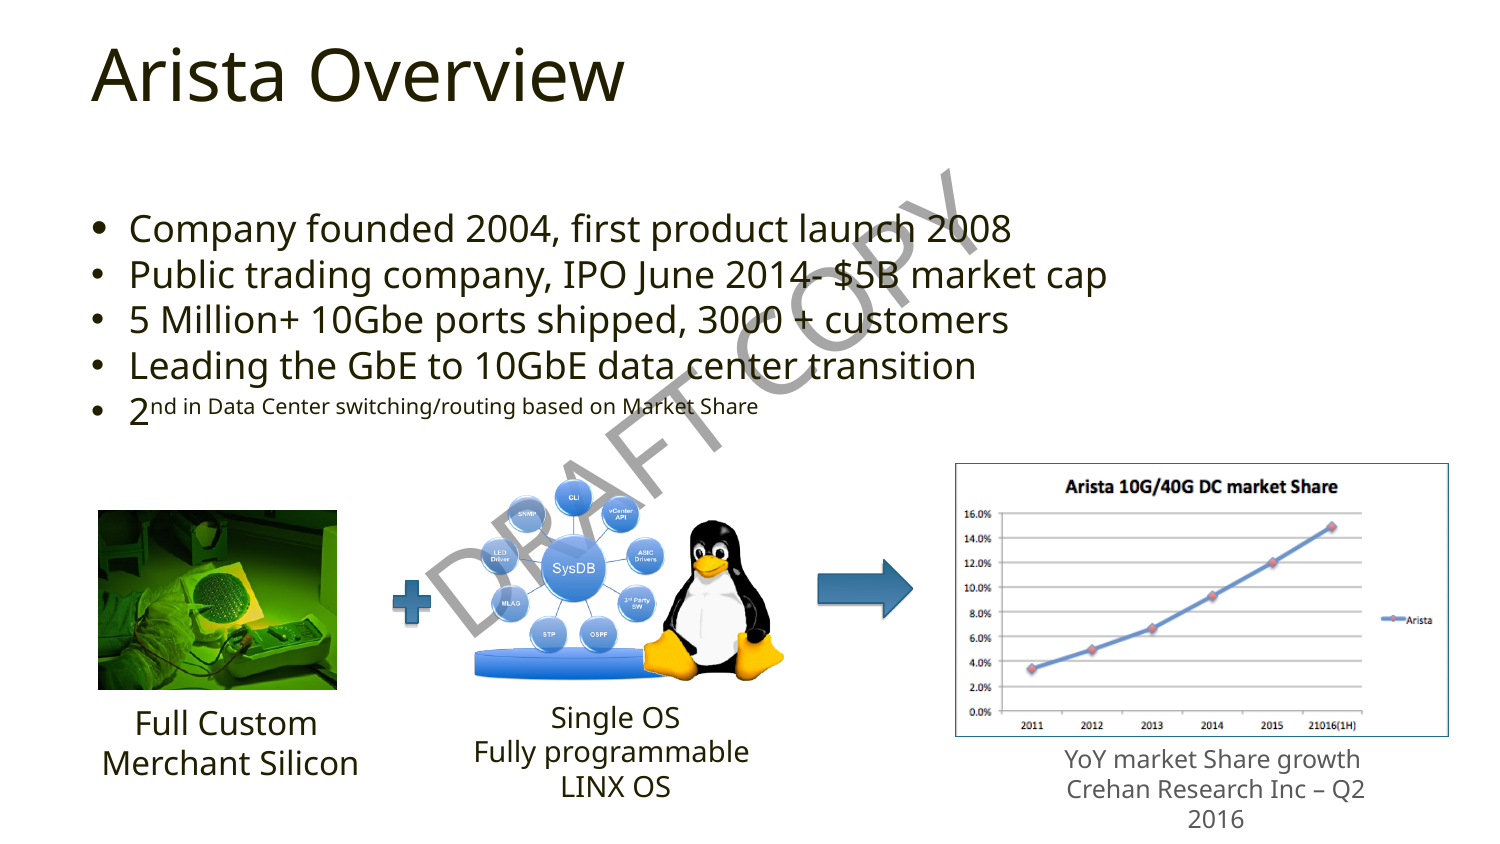

# Arista Overview
Company founded 2004, first product launch 2008
Public trading company, IPO June 2014- $5B market cap
5 Million+ 10Gbe ports shipped, 3000 + customers
Leading the GbE to 10GbE data center transition
2nd in Data Center switching/routing based on Market Share
Single OS
Fully programmable
LINX OS
Full Custom
Merchant Silicon
YoY market Share growth
Crehan Research Inc – Q2 2016